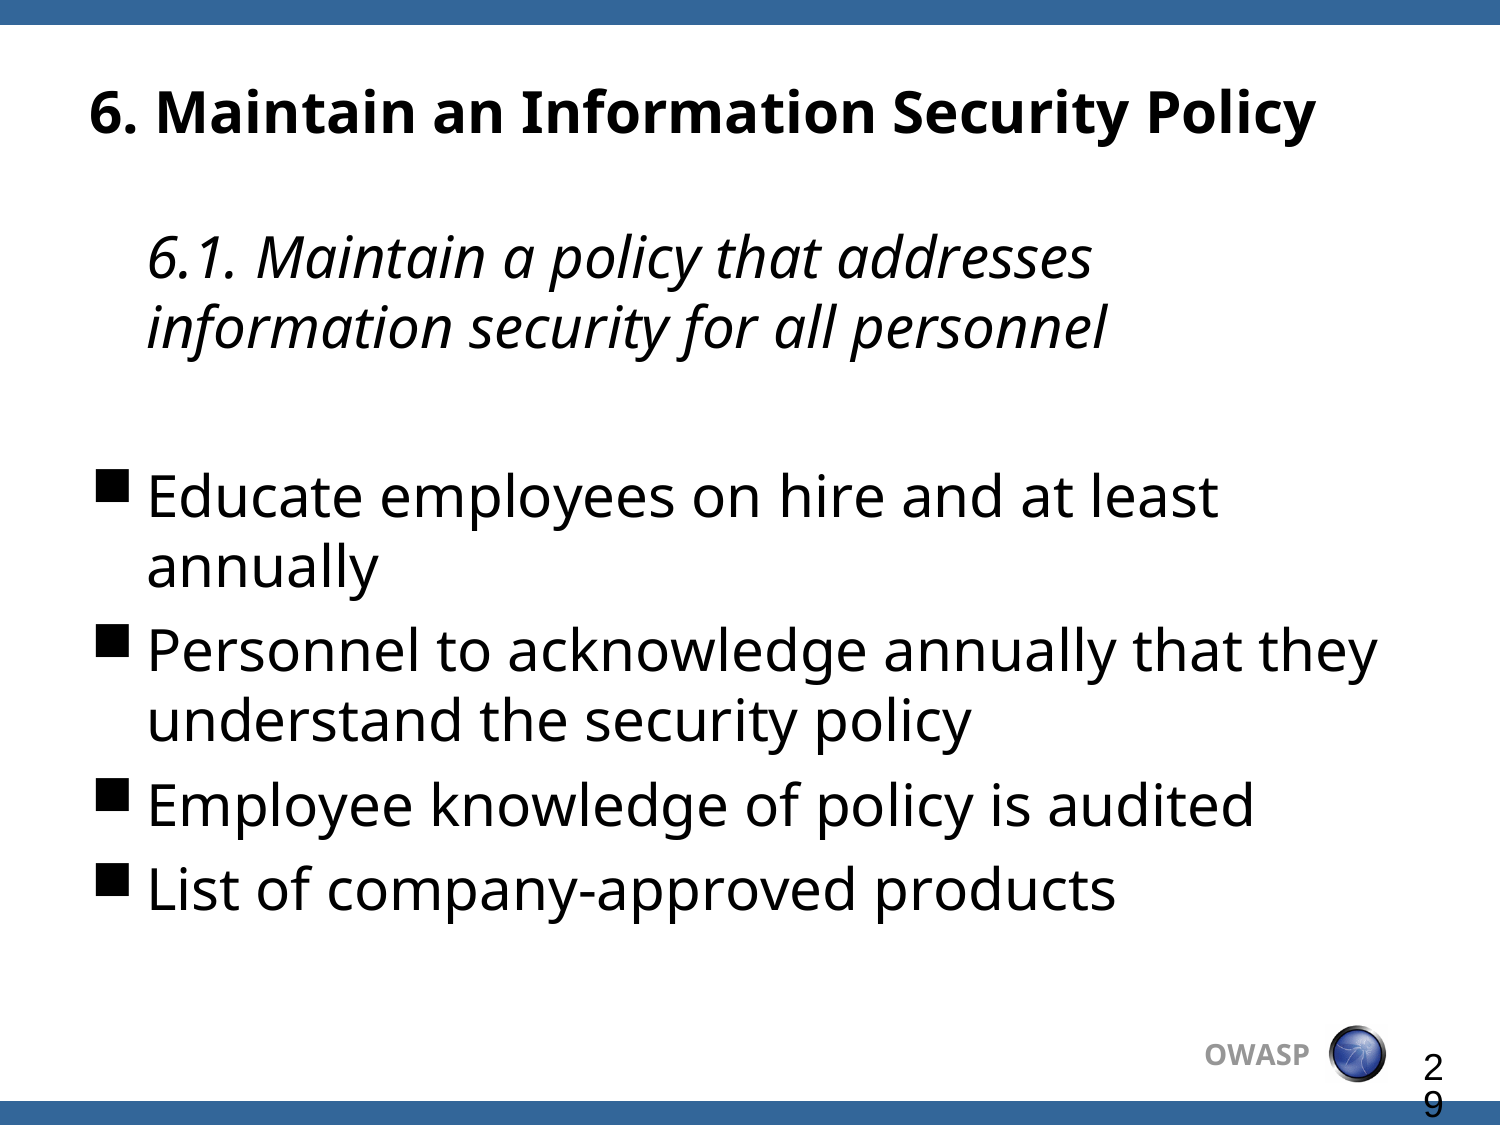

# 6. Maintain an Information Security Policy
6.1. Maintain a policy that addresses information security for all personnel
Educate employees on hire and at least annually
Personnel to acknowledge annually that they understand the security policy
Employee knowledge of policy is audited
List of company-approved products
29